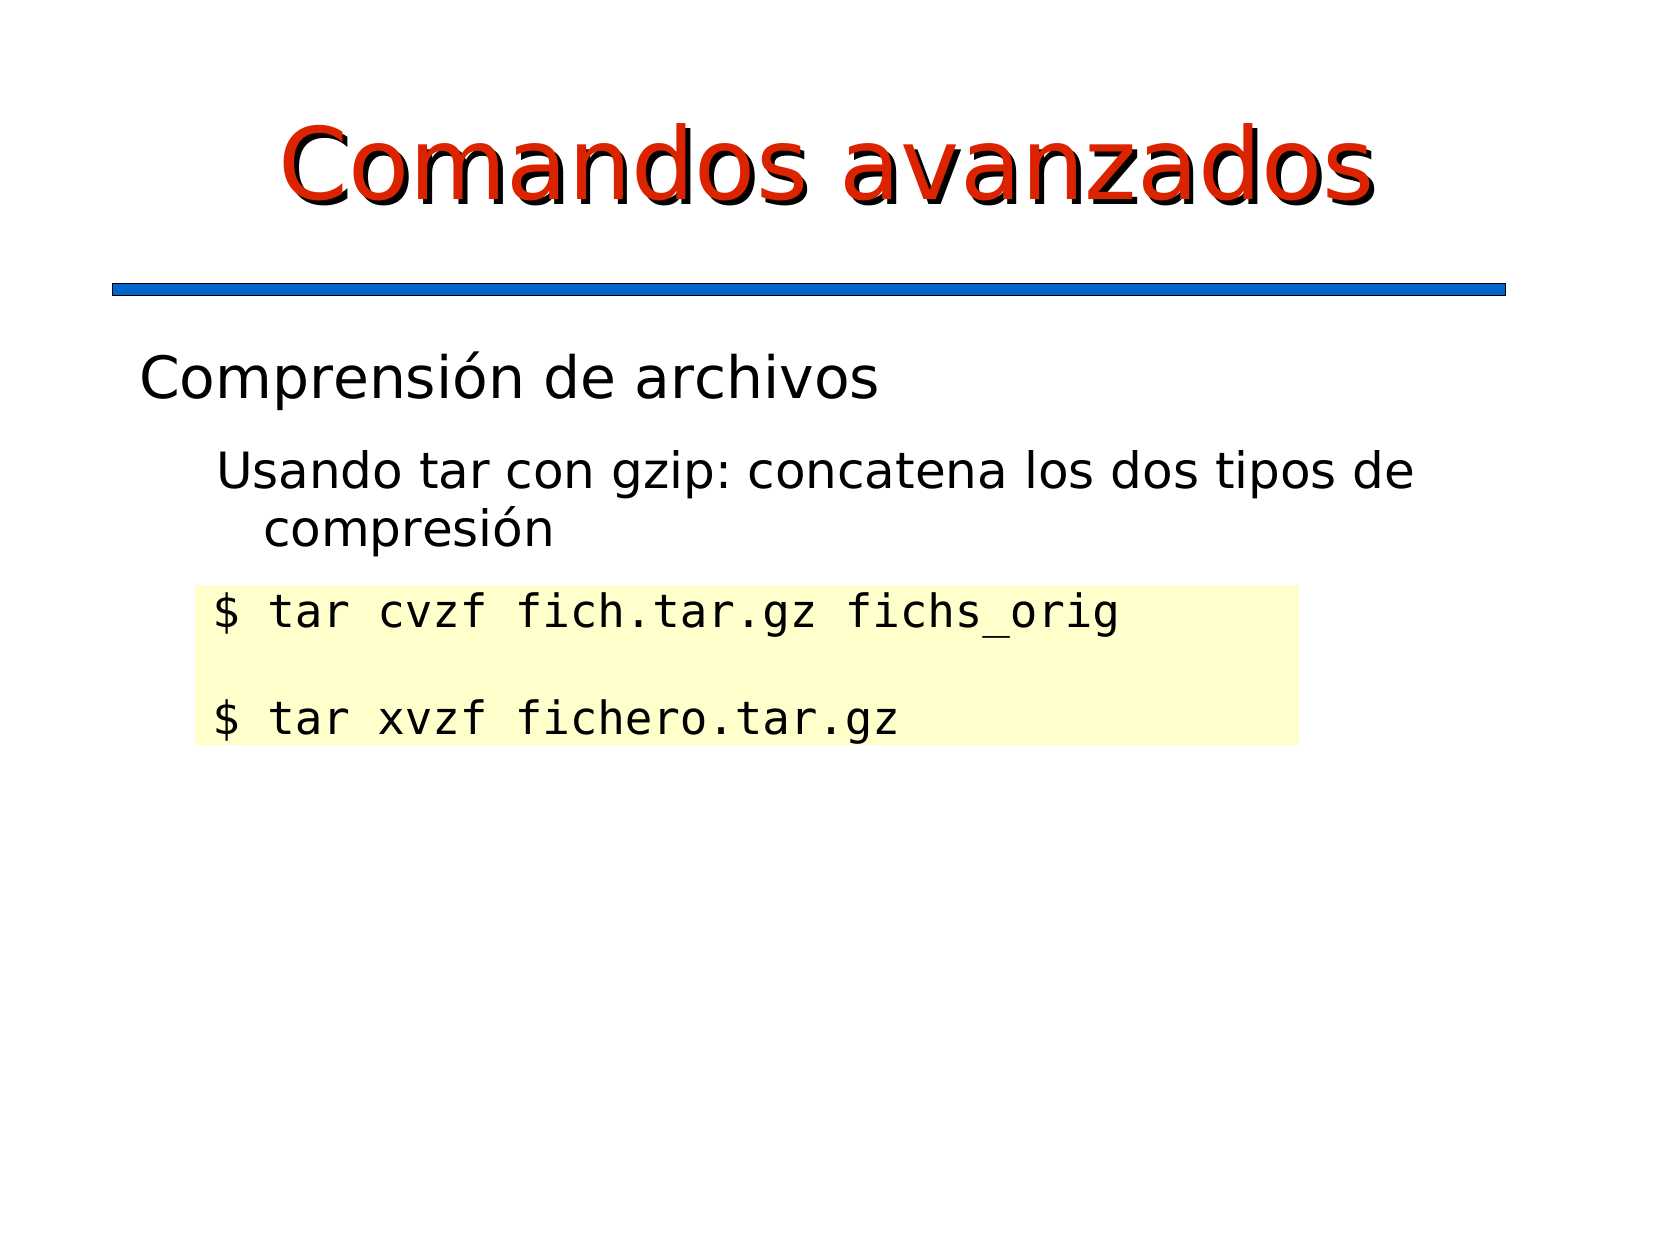

# Comandos avanzados
Comprensión de archivos
Usando tar con gzip: concatena los dos tipos de compresión
$ tar cvzf fich.tar.gz fichs_orig
$ tar xvzf fichero.tar.gz